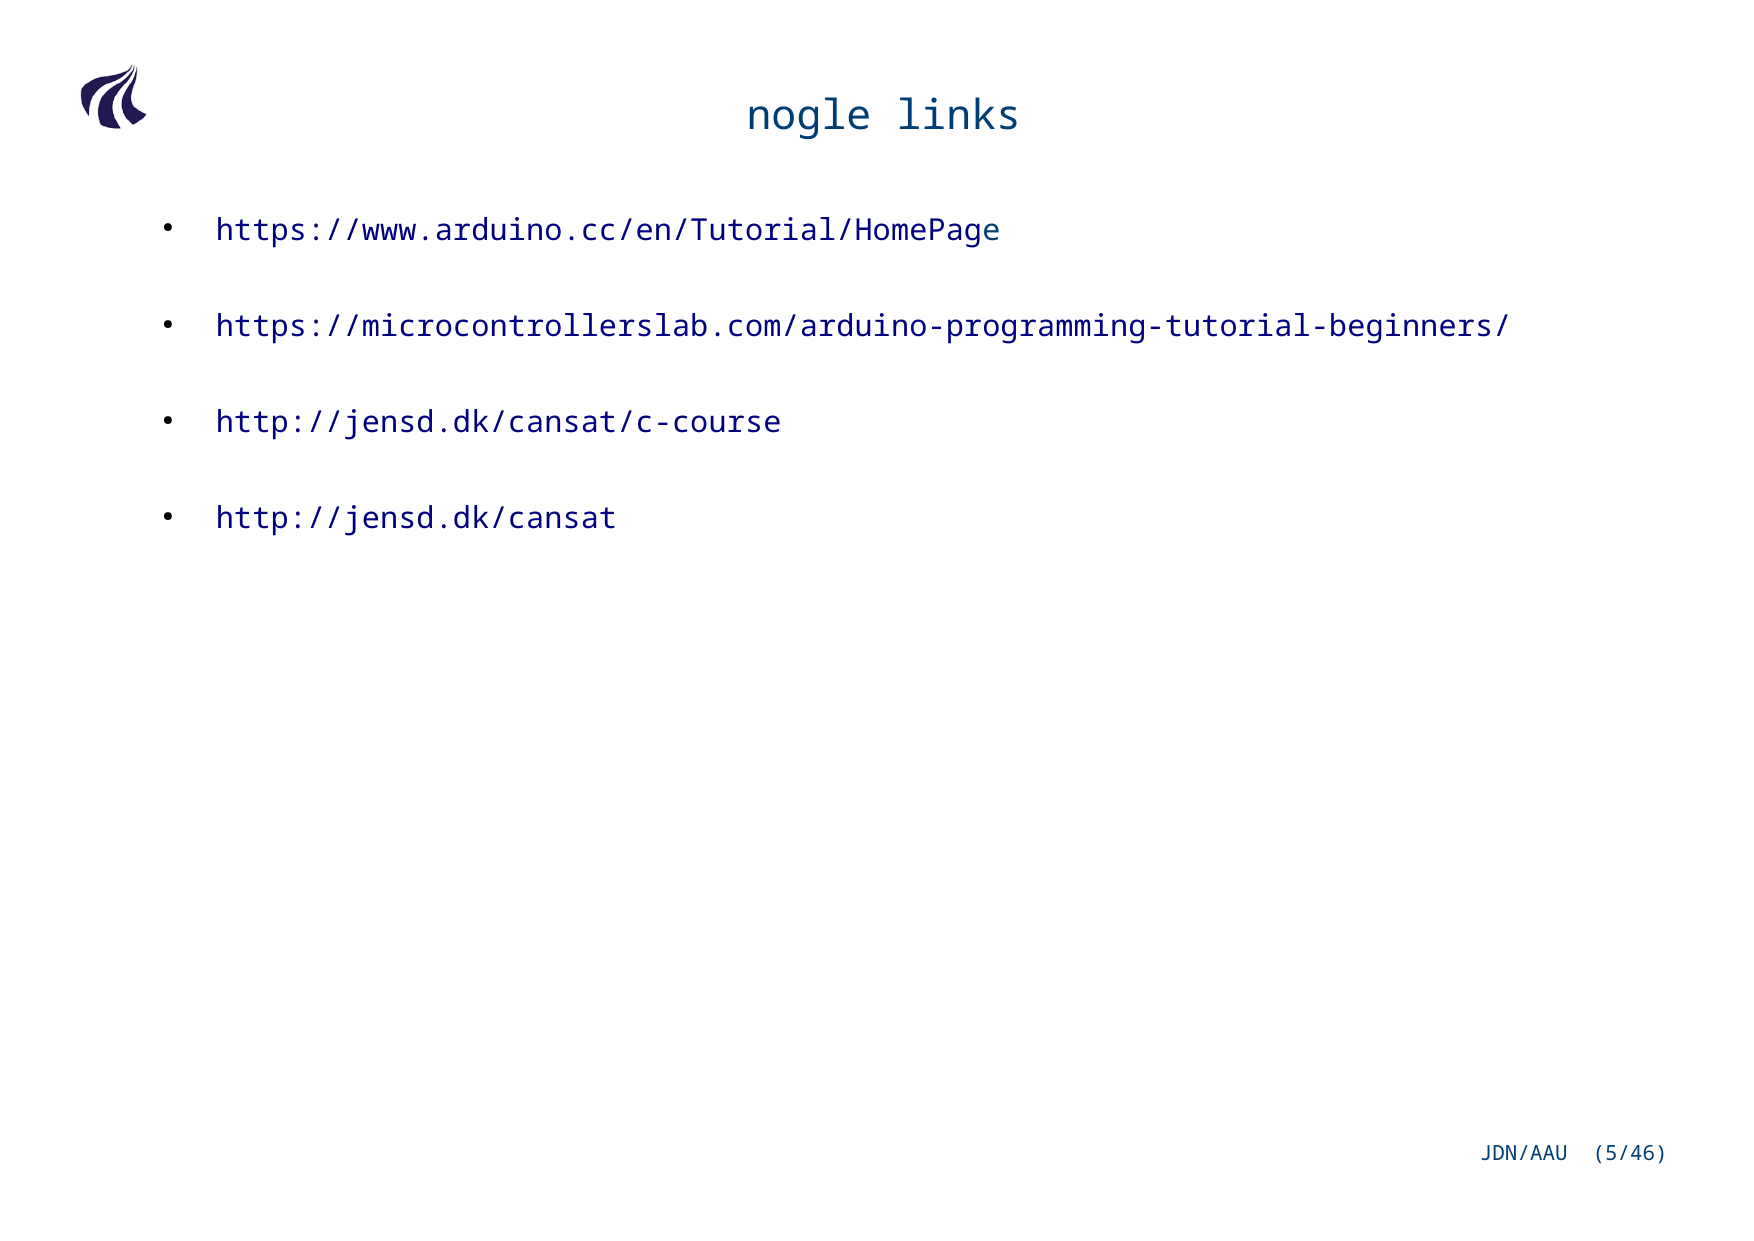

# nogle links
https://www.arduino.cc/en/Tutorial/HomePage
https://microcontrollerslab.com/arduino-programming-tutorial-beginners/
http://jensd.dk/cansat/c-course
http://jensd.dk/cansat